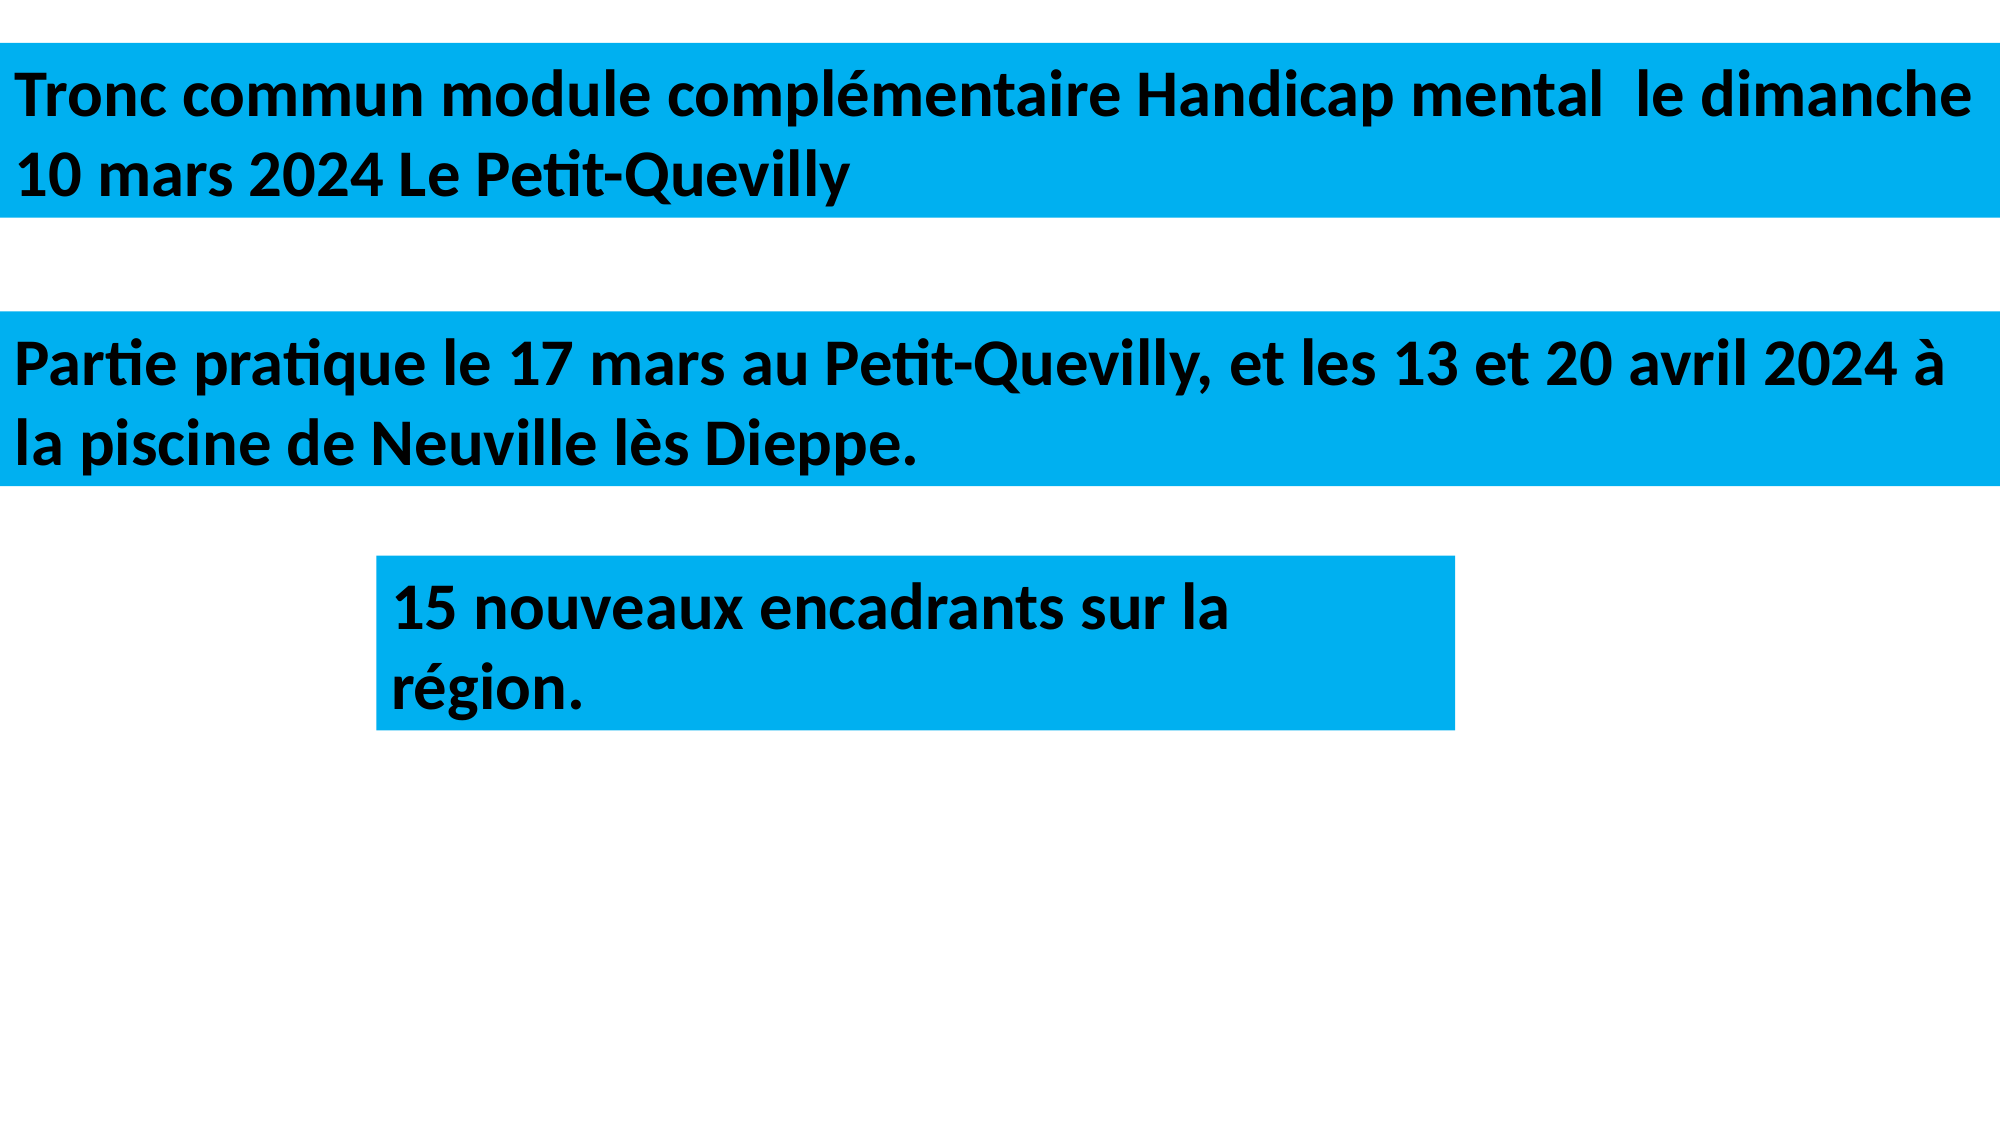

Tronc commun module complémentaire Handicap mental le dimanche 10 mars 2024 Le Petit-Quevilly
Partie pratique le 17 mars au Petit-Quevilly, et les 13 et 20 avril 2024 à la piscine de Neuville lès Dieppe.
15 nouveaux encadrants sur la région.